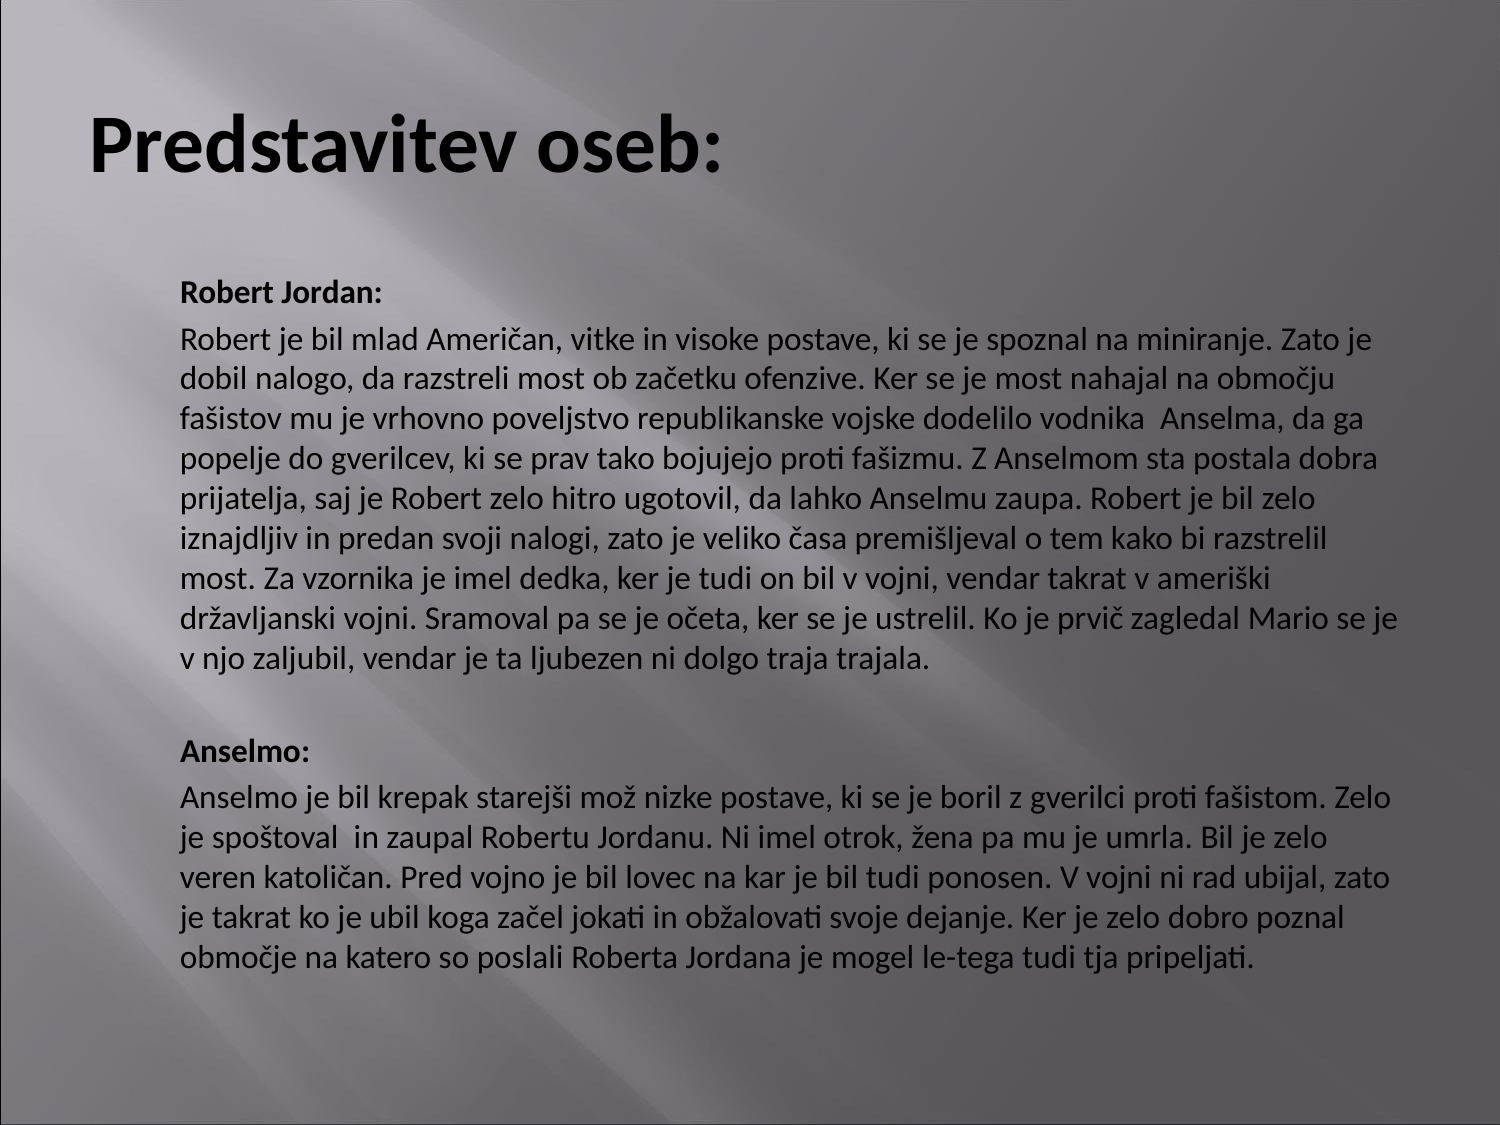

# Predstavitev oseb:
 Robert Jordan:
 Robert je bil mlad Američan, vitke in visoke postave, ki se je spoznal na miniranje. Zato je dobil nalogo, da razstreli most ob začetku ofenzive. Ker se je most nahajal na območju fašistov mu je vrhovno poveljstvo republikanske vojske dodelilo vodnika Anselma, da ga popelje do gverilcev, ki se prav tako bojujejo proti fašizmu. Z Anselmom sta postala dobra prijatelja, saj je Robert zelo hitro ugotovil, da lahko Anselmu zaupa. Robert je bil zelo iznajdljiv in predan svoji nalogi, zato je veliko časa premišljeval o tem kako bi razstrelil most. Za vzornika je imel dedka, ker je tudi on bil v vojni, vendar takrat v ameriški državljanski vojni. Sramoval pa se je očeta, ker se je ustrelil. Ko je prvič zagledal Mario se je v njo zaljubil, vendar je ta ljubezen ni dolgo traja trajala.
 Anselmo:
 Anselmo je bil krepak starejši mož nizke postave, ki se je boril z gverilci proti fašistom. Zelo je spoštoval in zaupal Robertu Jordanu. Ni imel otrok, žena pa mu je umrla. Bil je zelo veren katoličan. Pred vojno je bil lovec na kar je bil tudi ponosen. V vojni ni rad ubijal, zato je takrat ko je ubil koga začel jokati in obžalovati svoje dejanje. Ker je zelo dobro poznal območje na katero so poslali Roberta Jordana je mogel le-tega tudi tja pripeljati.